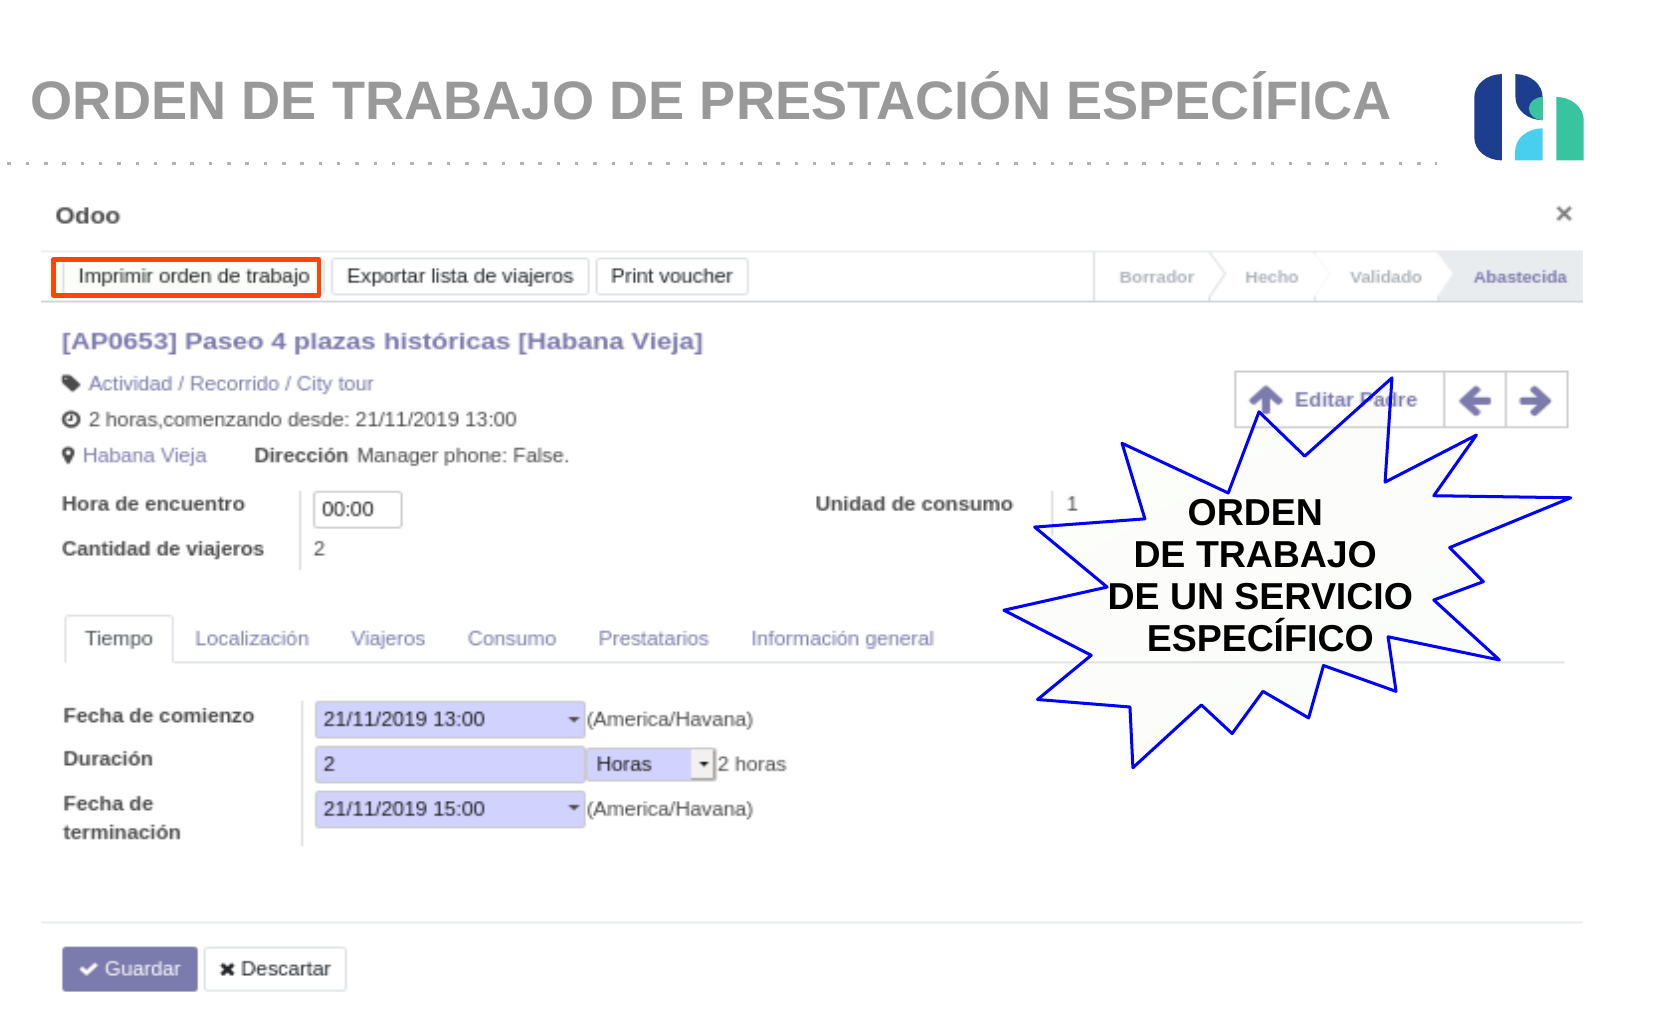

ORDEN DE TRABAJO DE PRESTACIÓN ESPECÍFICA
ORDEN
DE TRABAJO
DE UN SERVICIO
ESPECÍFICO